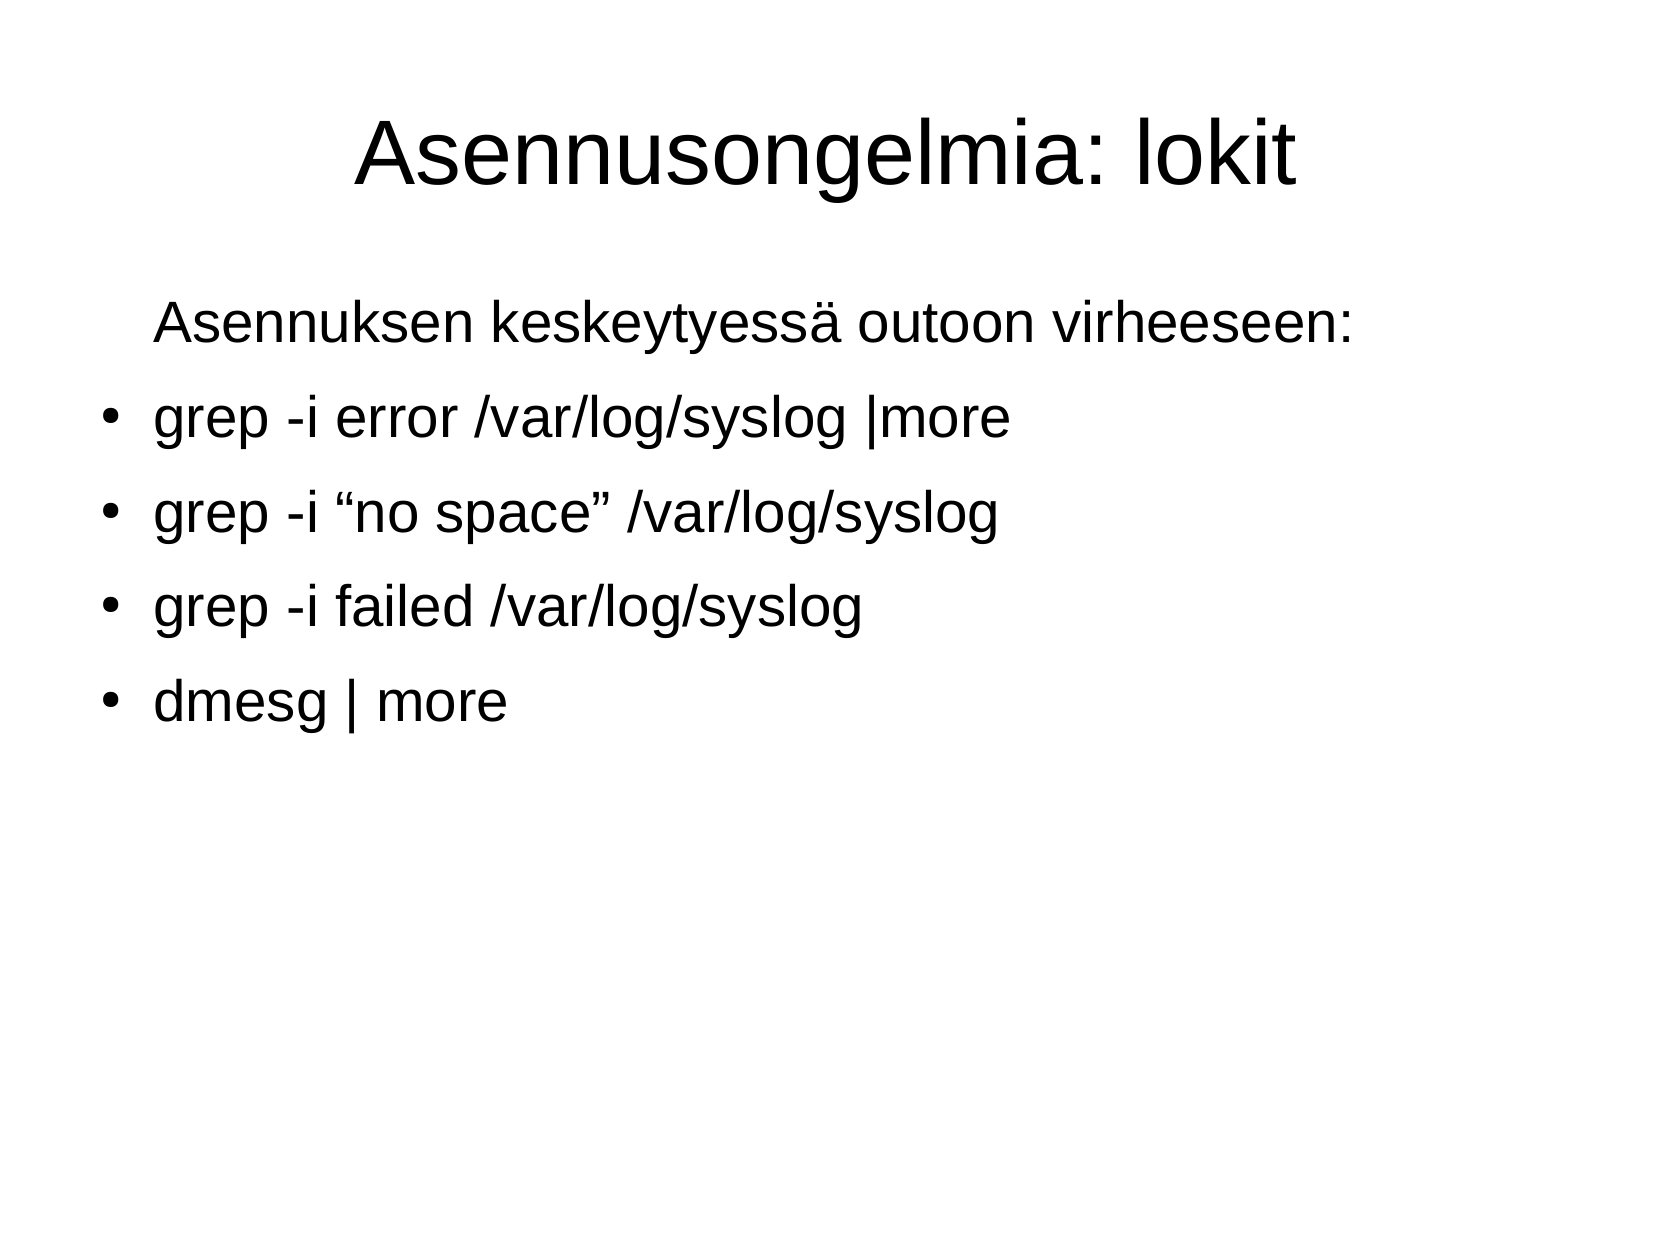

# Asennusongelmia: lokit
Asennuksen keskeytyessä outoon virheeseen:
grep -i error /var/log/syslog |more
grep -i “no space” /var/log/syslog
grep -i failed /var/log/syslog
dmesg | more